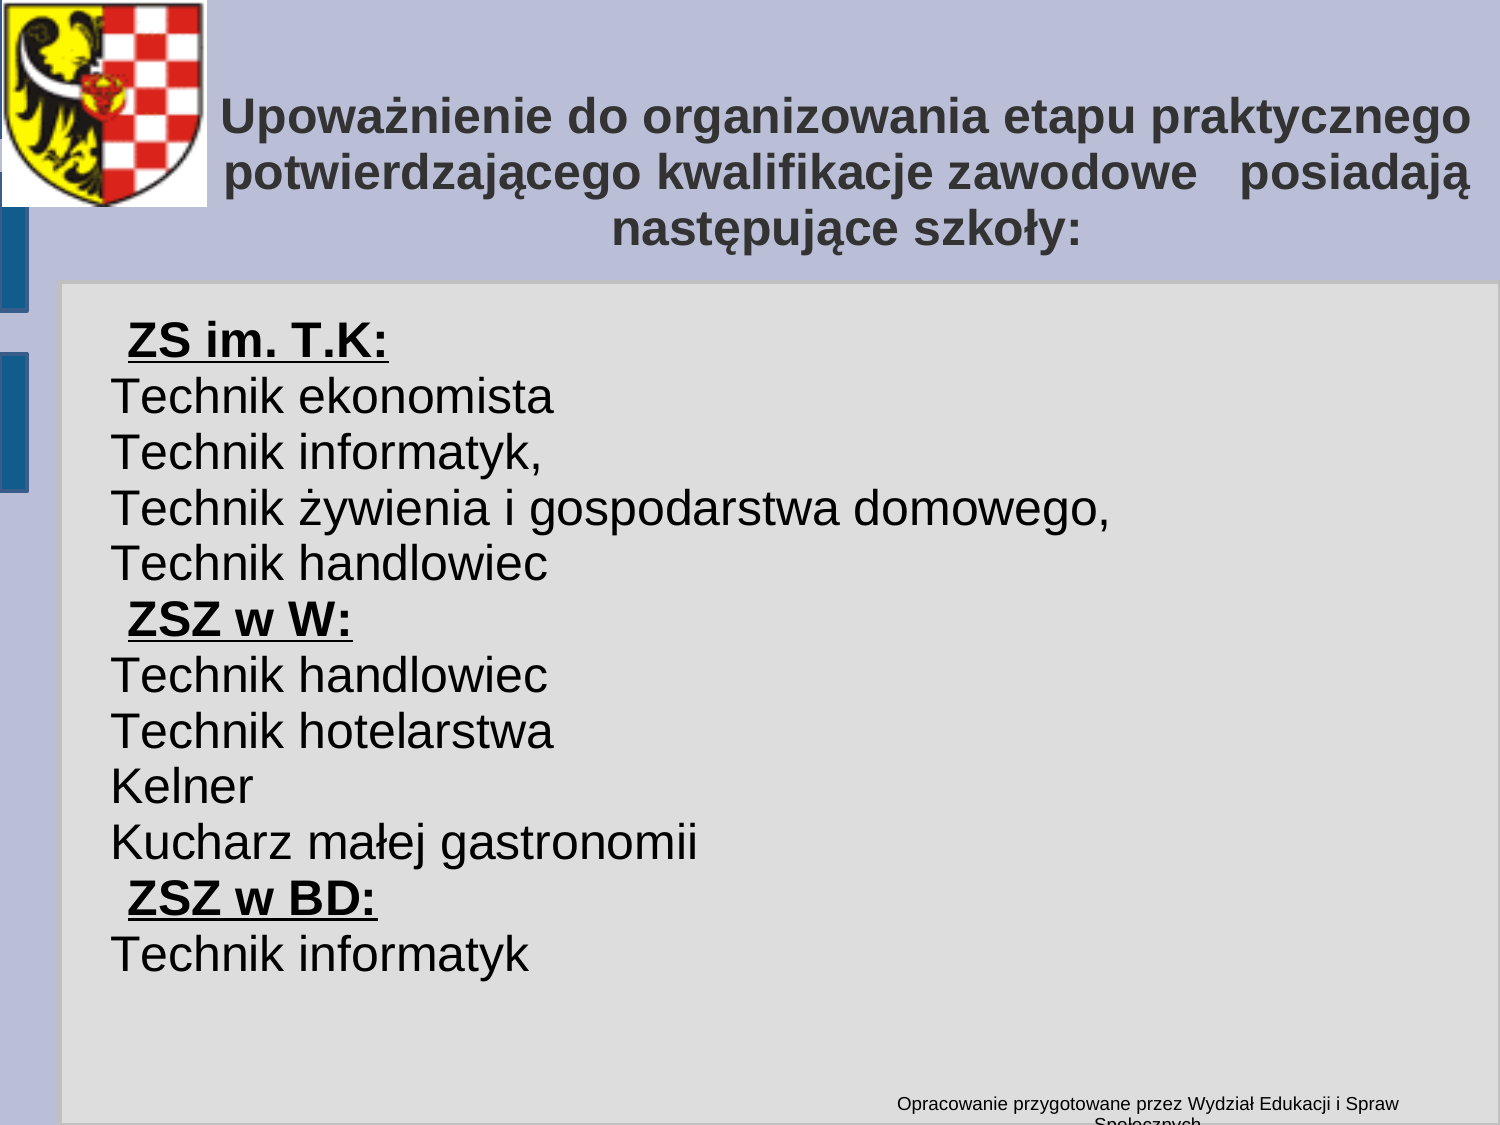

# Upoważnienie do organizowania etapu praktycznego potwierdzającego kwalifikacje zawodowe posiadają następujące szkoły:
ZS im. T.K:
Technik ekonomista
Technik informatyk,
Technik żywienia i gospodarstwa domowego,
Technik handlowiec
ZSZ w W:
Technik handlowiec
Technik hotelarstwa
Kelner
Kucharz małej gastronomii
ZSZ w BD:
Technik informatyk
Opracowanie przygotowane przez Wydział Edukacji i Spraw Społecznych